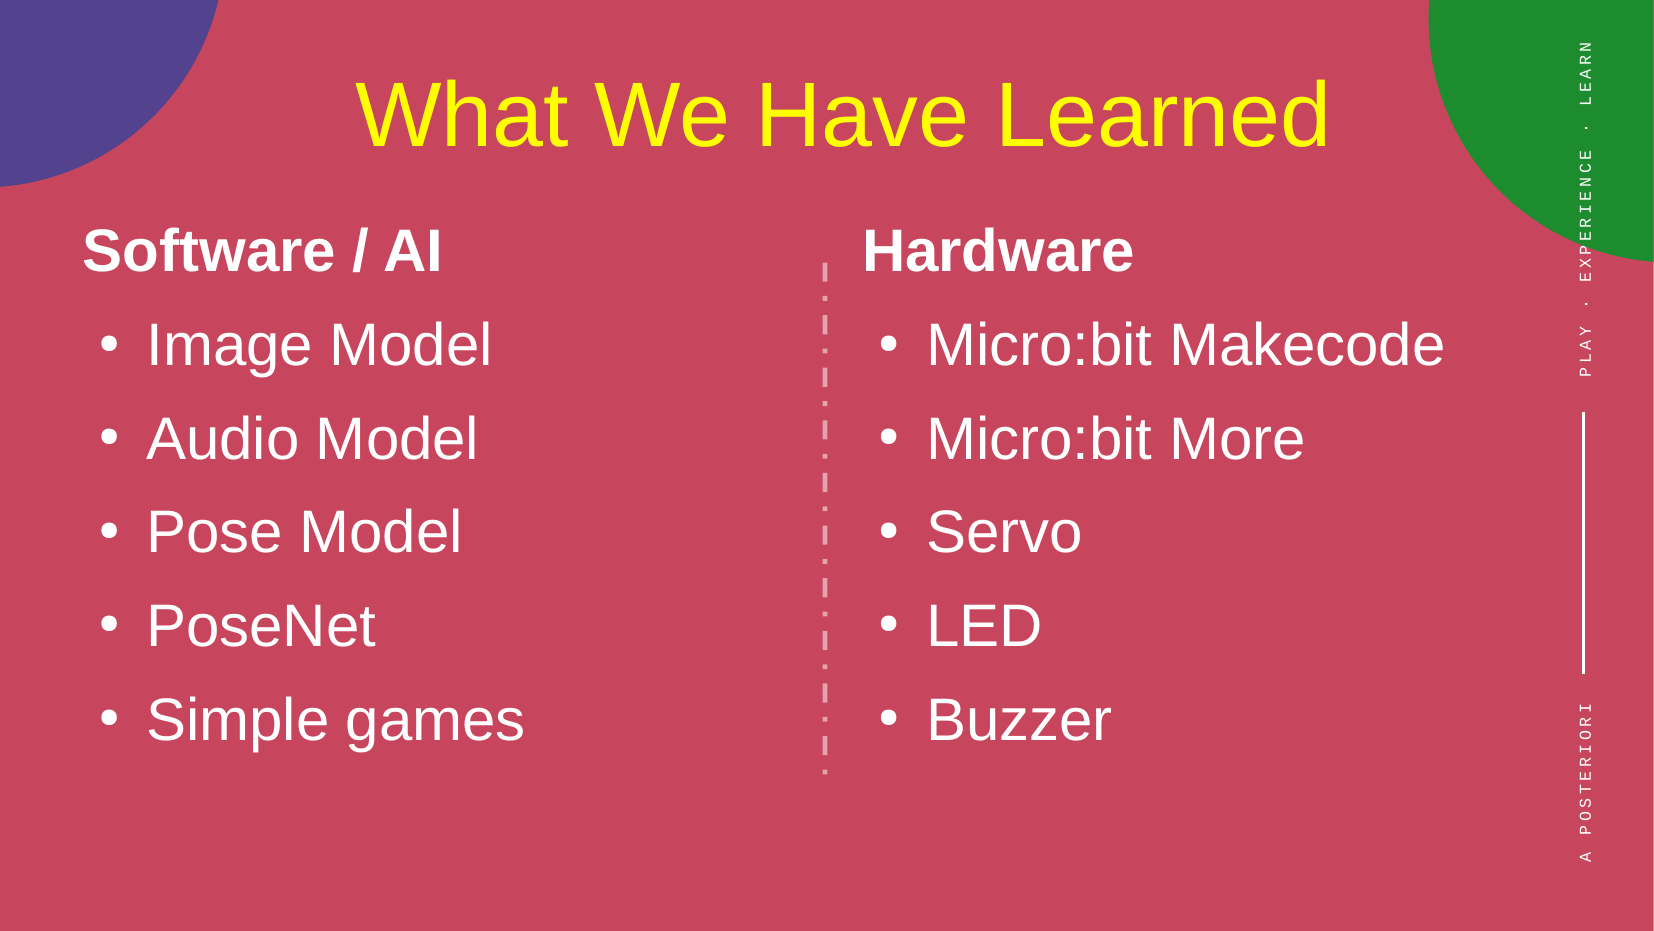

# What We Have Learned
Software / AI
Image Model
Audio Model
Pose Model
PoseNet
Simple games
Hardware
Micro:bit Makecode
Micro:bit More
Servo
LED
Buzzer